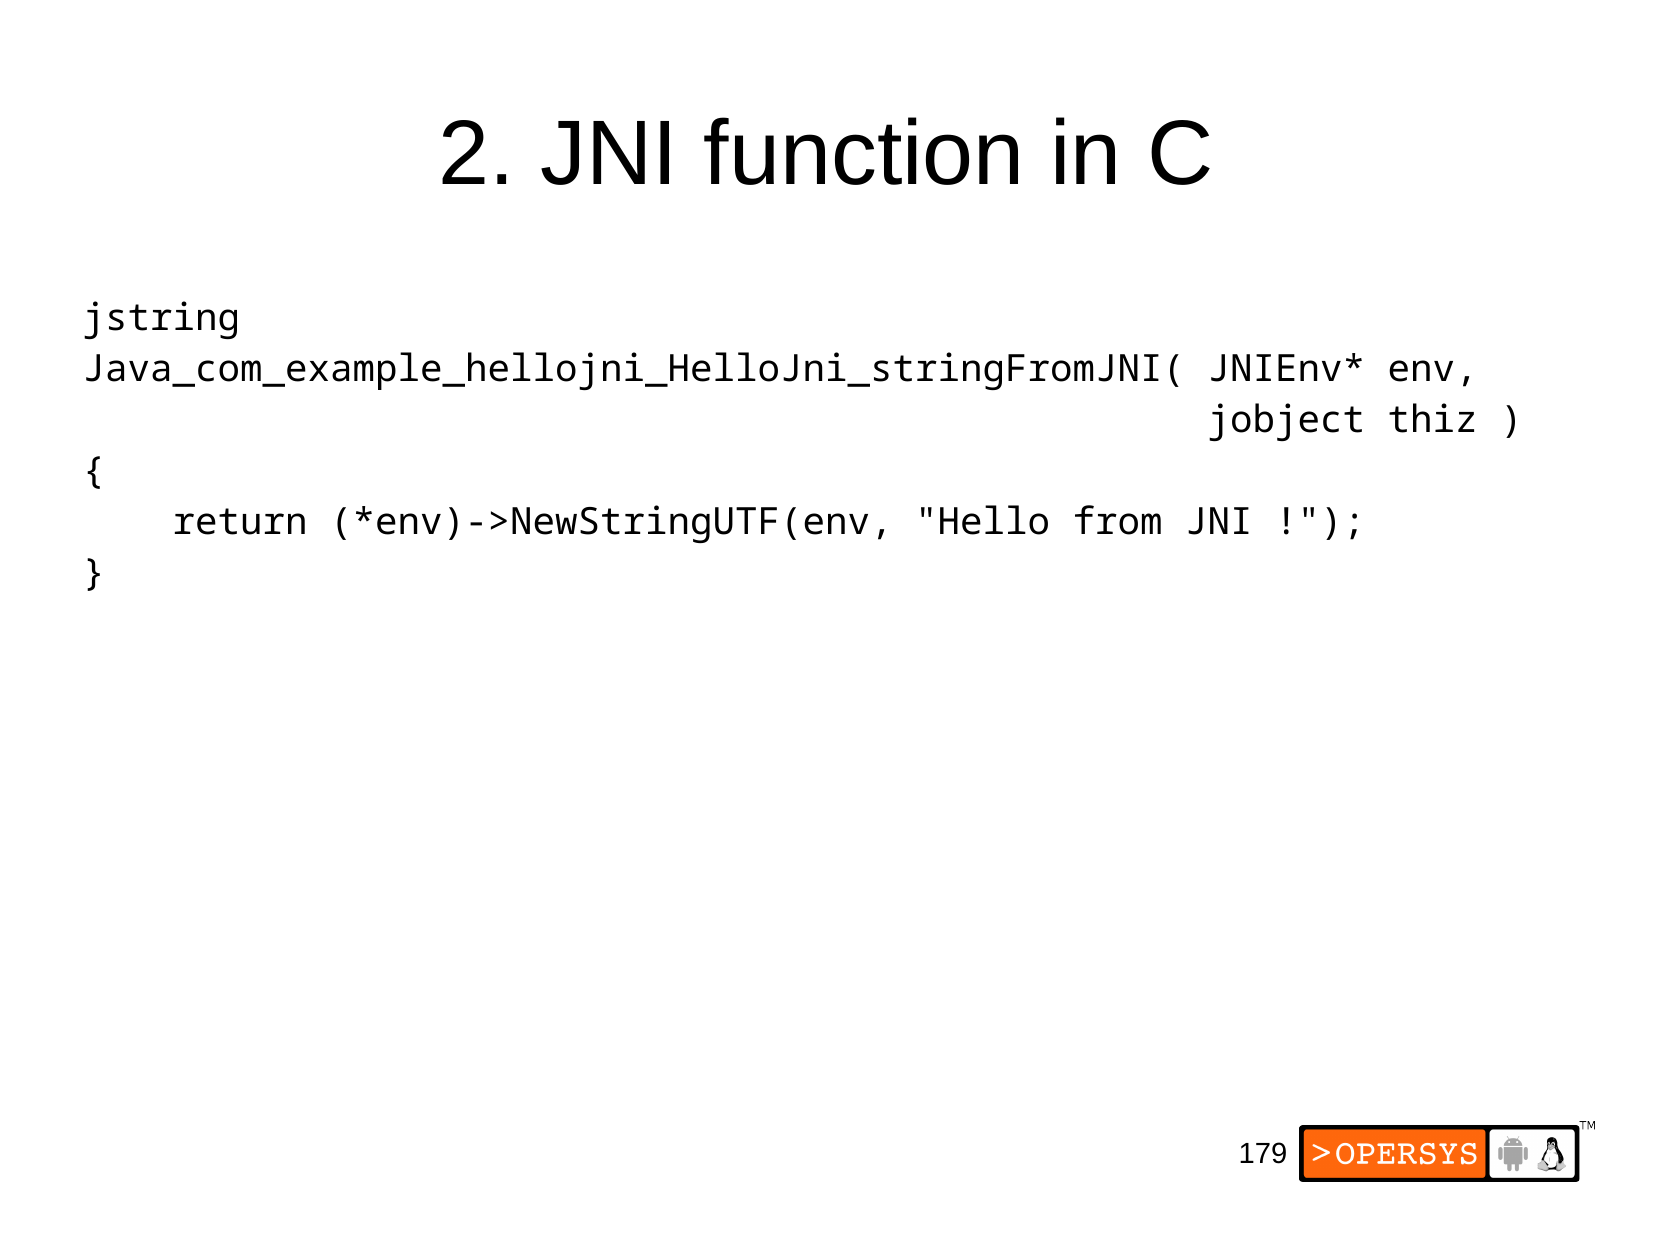

# 2. JNI function in C
jstring
Java_com_example_hellojni_HelloJni_stringFromJNI( JNIEnv* env,
 jobject thiz )
{
 return (*env)->NewStringUTF(env, "Hello from JNI !");
}